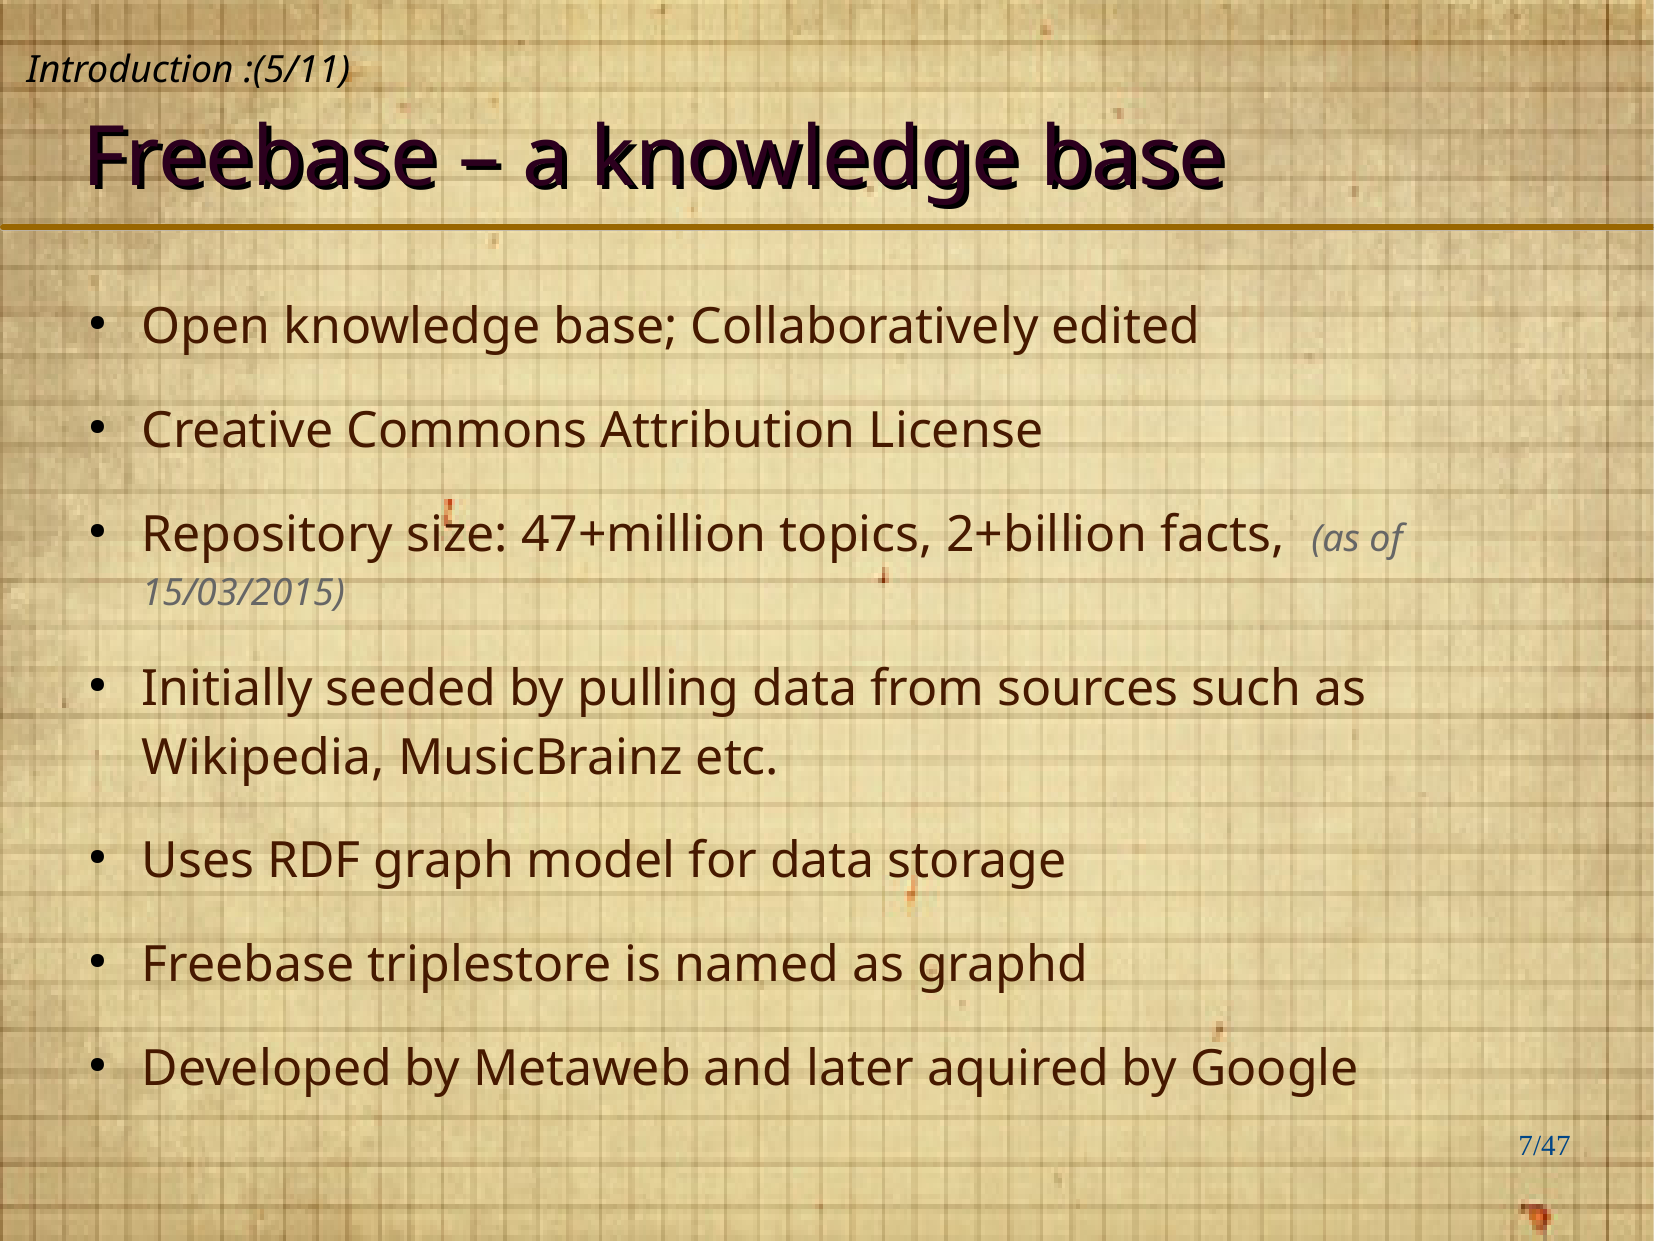

Introduction :(5/11)
# Freebase – a knowledge base
Open knowledge base; Collaboratively edited
Creative Commons Attribution License
Repository size: 47+million topics, 2+billion facts, (as of 15/03/2015)
Initially seeded by pulling data from sources such as Wikipedia, MusicBrainz etc.
Uses RDF graph model for data storage
Freebase triplestore is named as graphd
Developed by Metaweb and later aquired by Google
7